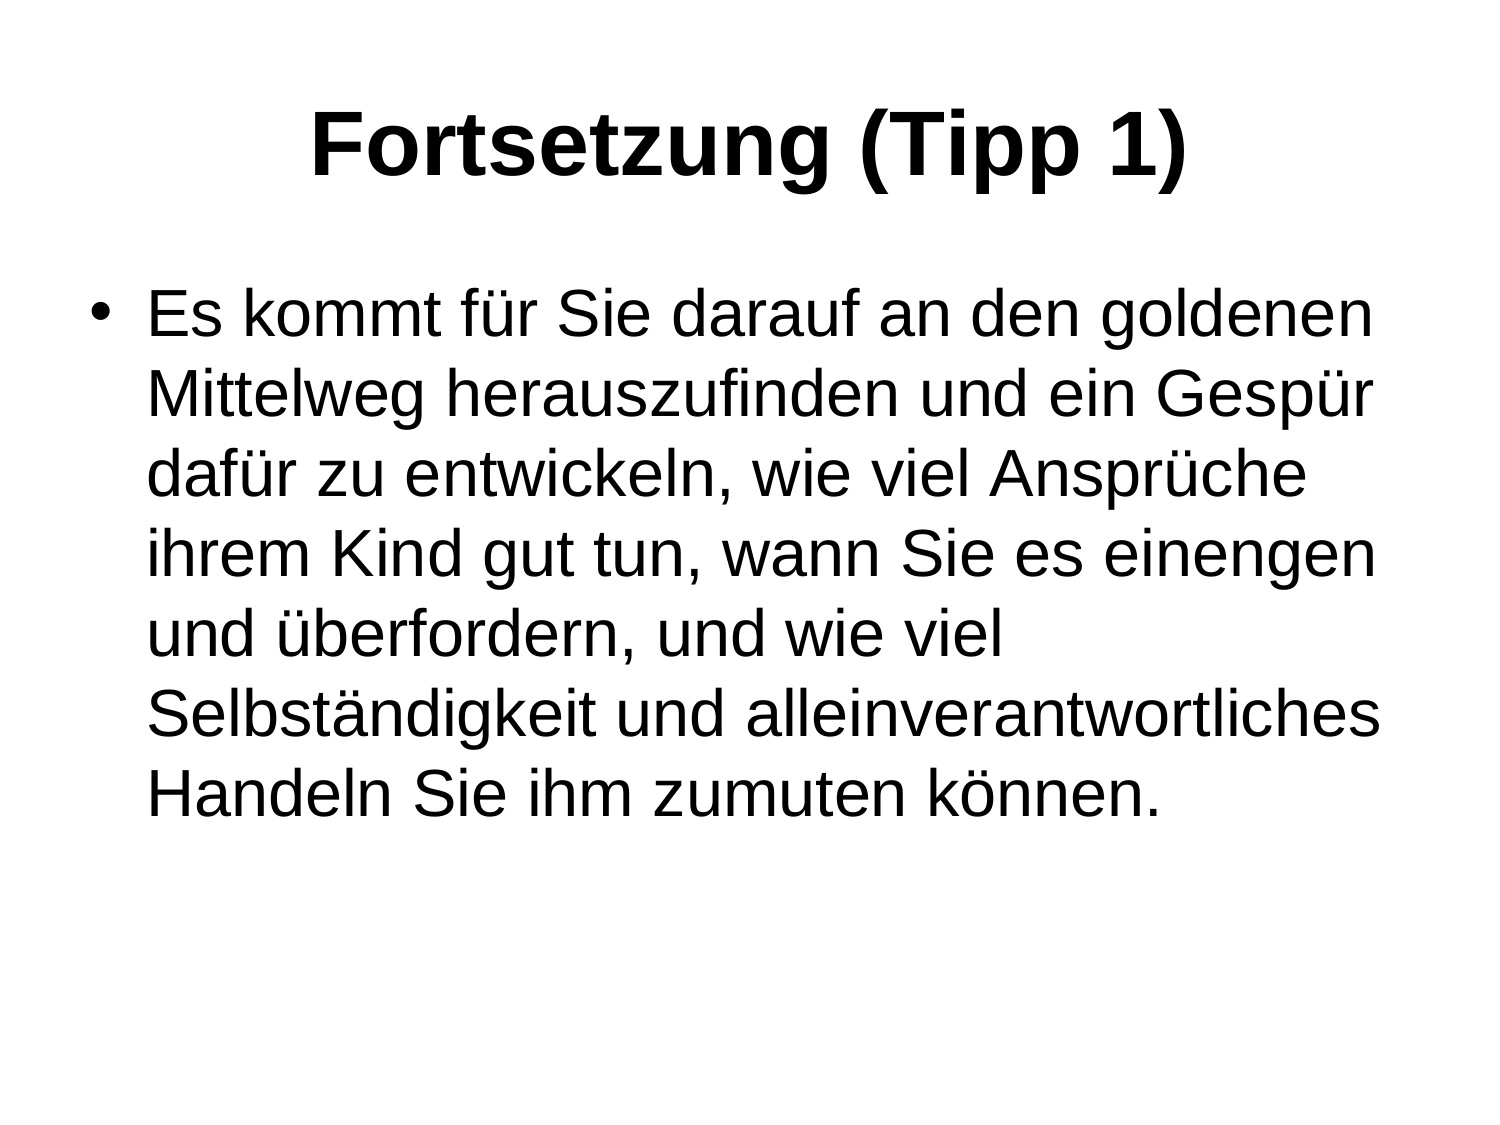

# Fortsetzung (Tipp 1)
Es kommt für Sie darauf an den goldenen Mittelweg herauszufinden und ein Gespür dafür zu entwickeln, wie viel Ansprüche ihrem Kind gut tun, wann Sie es einengen und überfordern, und wie viel Selbständigkeit und alleinverantwortliches Handeln Sie ihm zumuten können.